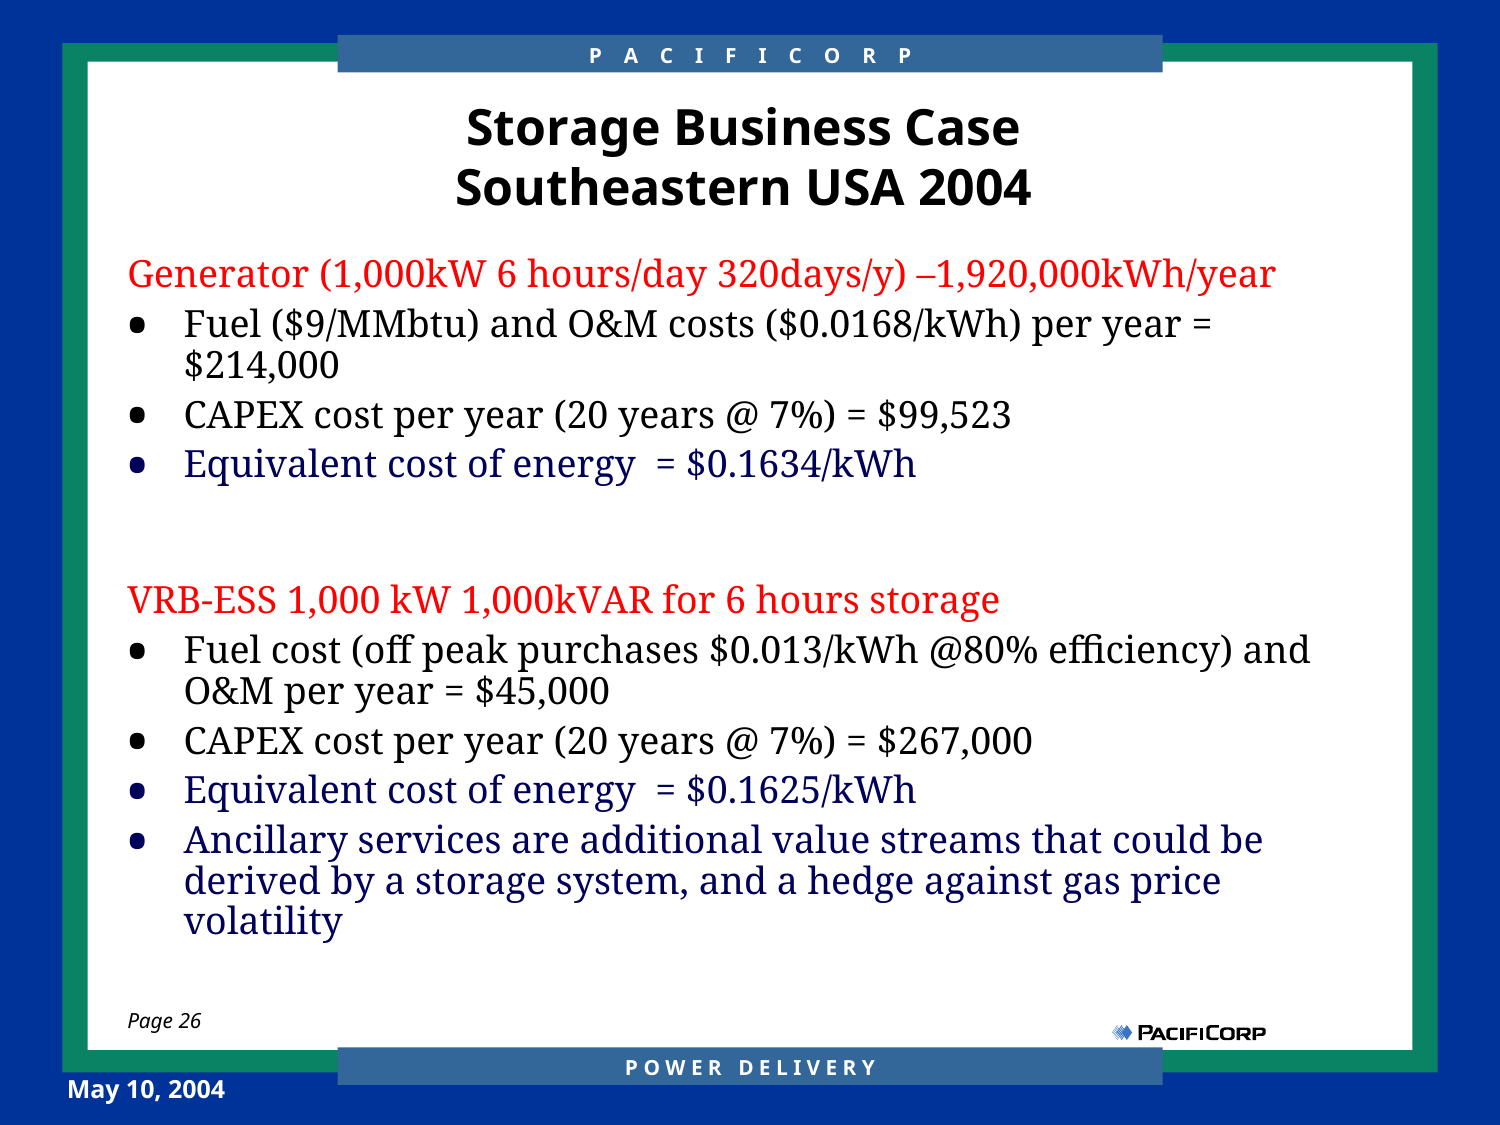

# Storage Business Case Southeastern USA 2004
Generator (1,000kW 6 hours/day 320days/y) –1,920,000kWh/year
Fuel ($9/MMbtu) and O&M costs ($0.0168/kWh) per year = $214,000
CAPEX cost per year (20 years @ 7%) = $99,523
Equivalent cost of energy = $0.1634/kWh
VRB-ESS 1,000 kW 1,000kVAR for 6 hours storage
Fuel cost (off peak purchases $0.013/kWh @80% efficiency) and O&M per year = $45,000
CAPEX cost per year (20 years @ 7%) = $267,000
Equivalent cost of energy = $0.1625/kWh
Ancillary services are additional value streams that could be derived by a storage system, and a hedge against gas price volatility
26